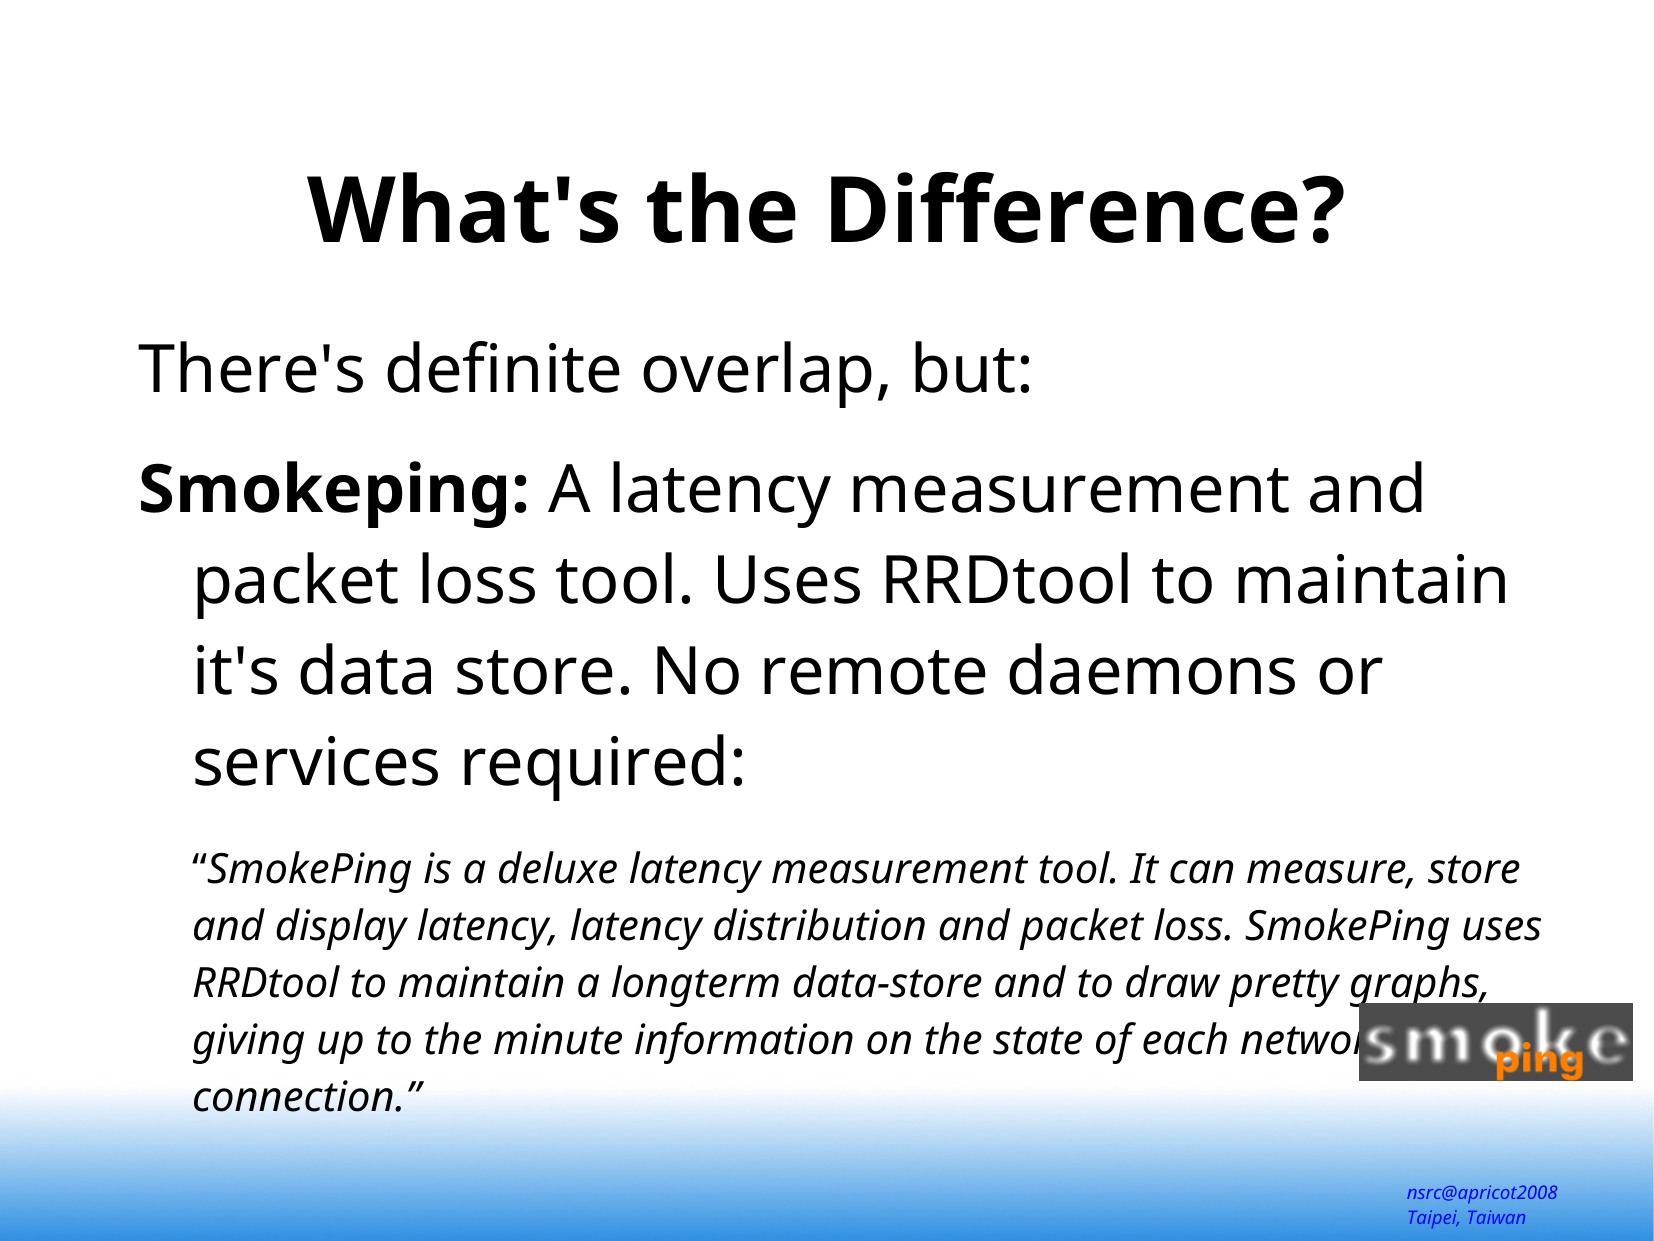

# What's the Difference?
There's definite overlap, but:
Smokeping: A latency measurement and packet loss tool. Uses RRDtool to maintain it's data store. No remote daemons or services required:
“SmokePing is a deluxe latency measurement tool. It can measure, store and display latency, latency distribution and packet loss. SmokePing uses RRDtool to maintain a longterm data-store and to draw pretty graphs, giving up to the minute information on the state of each network connection.”